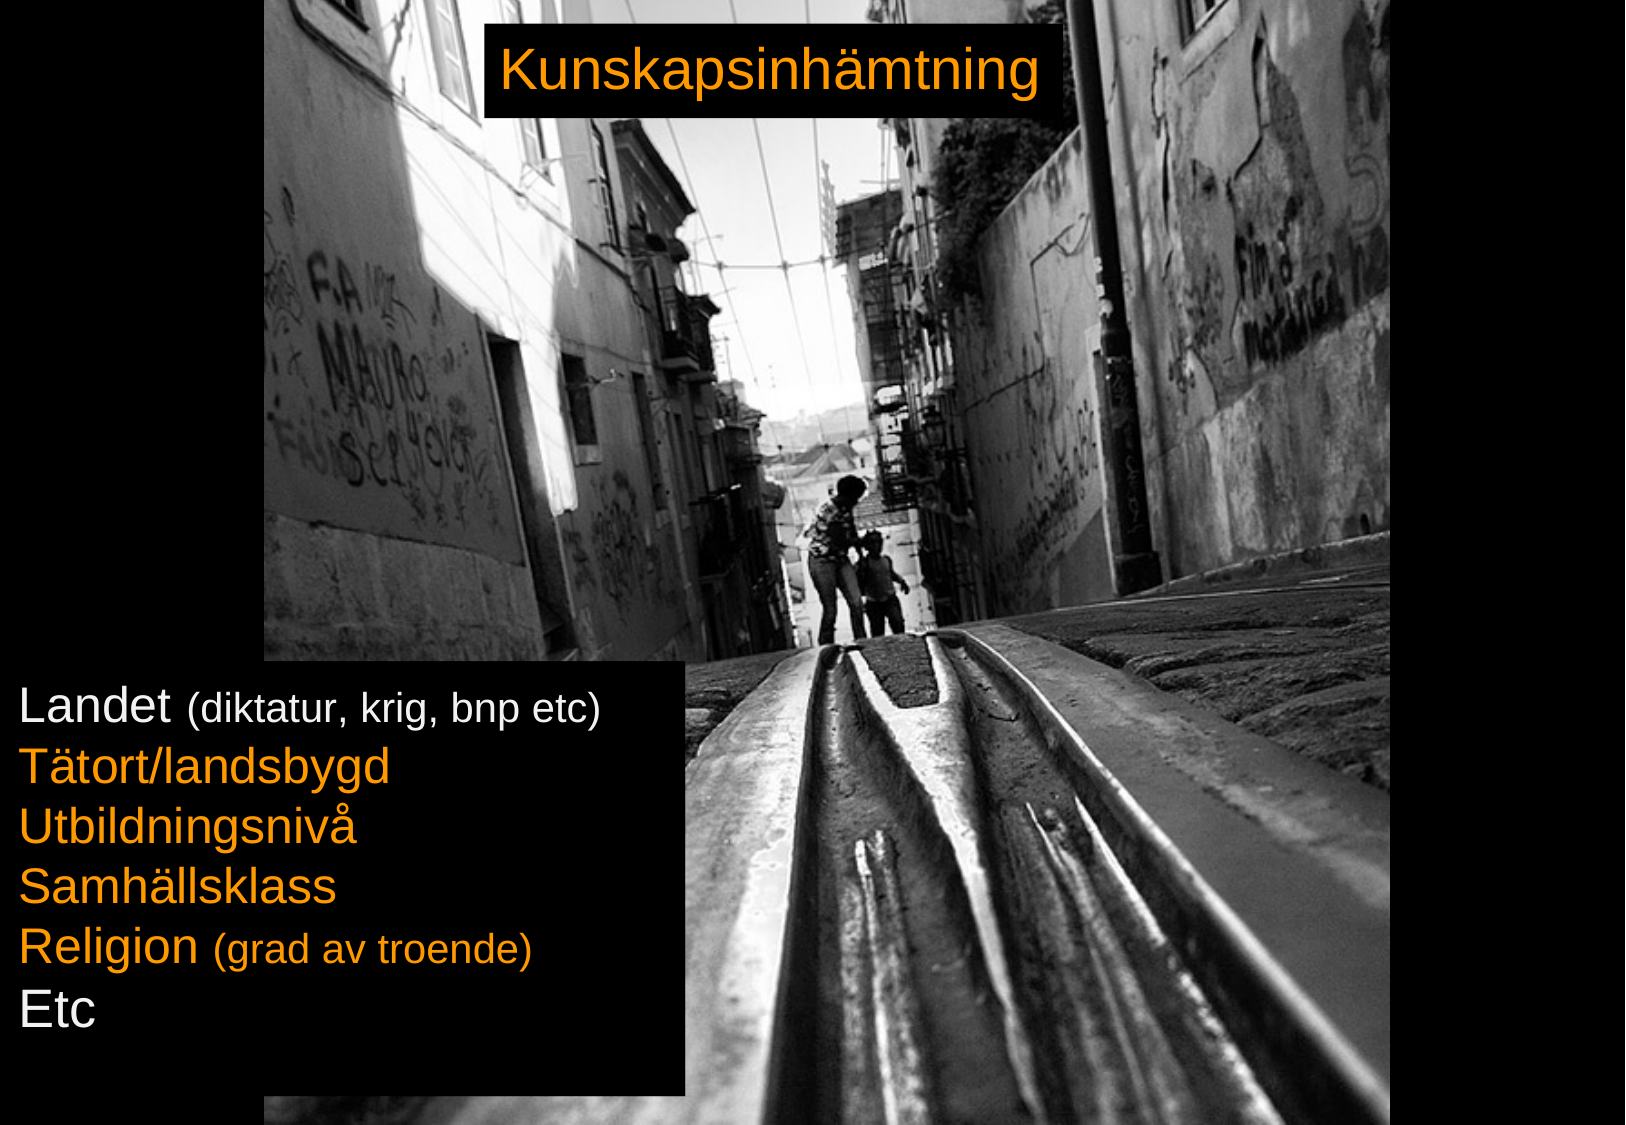

Kunskapsinhämtning
Landet (diktatur, krig, bnp etc)
Tätort/landsbygd
Utbildningsnivå
Samhällsklass
Religion (grad av troende)
Etc
Landet (diktatur, krig, bnp etc)
Tätort/landsbygd
Utbildningsnivå
Samhällsklass
Religion (grad av troende)
Etc